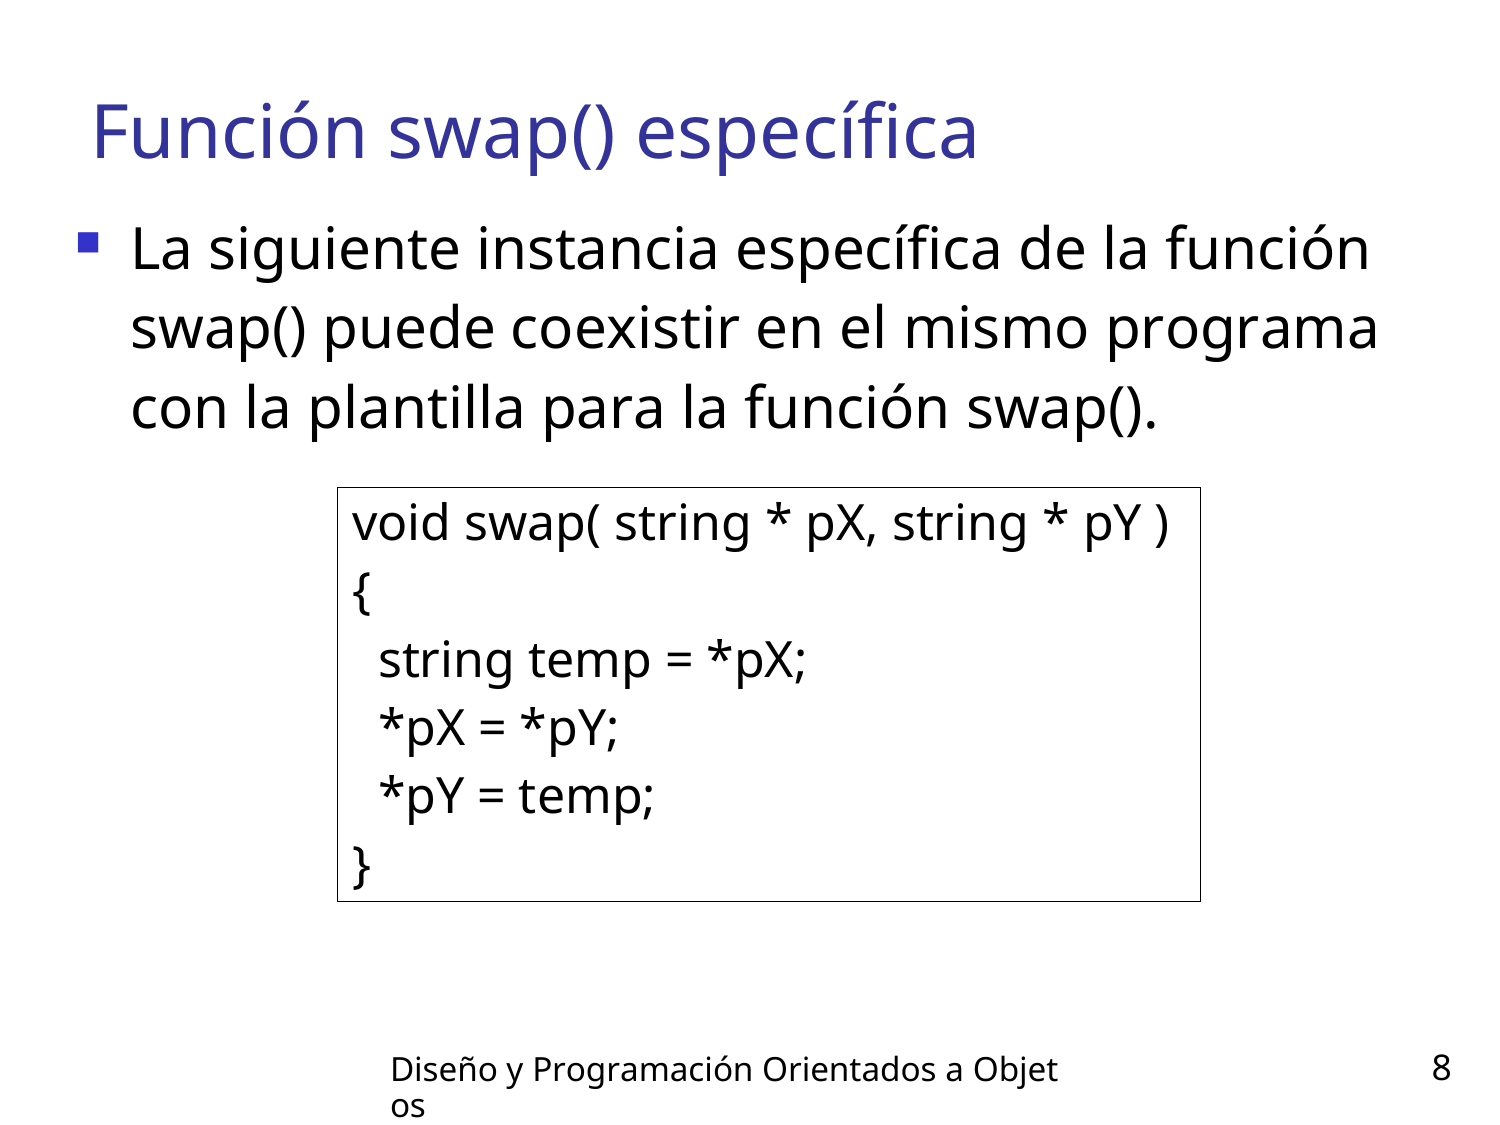

# Función swap() específica
La siguiente instancia específica de la función swap() puede coexistir en el mismo programa con la plantilla para la función swap().
void swap( string * pX, string * pY )
{
 string temp = *pX;
 *pX = *pY;
 *pY = temp;
}
Diseño y Programación Orientados a Objetos
8